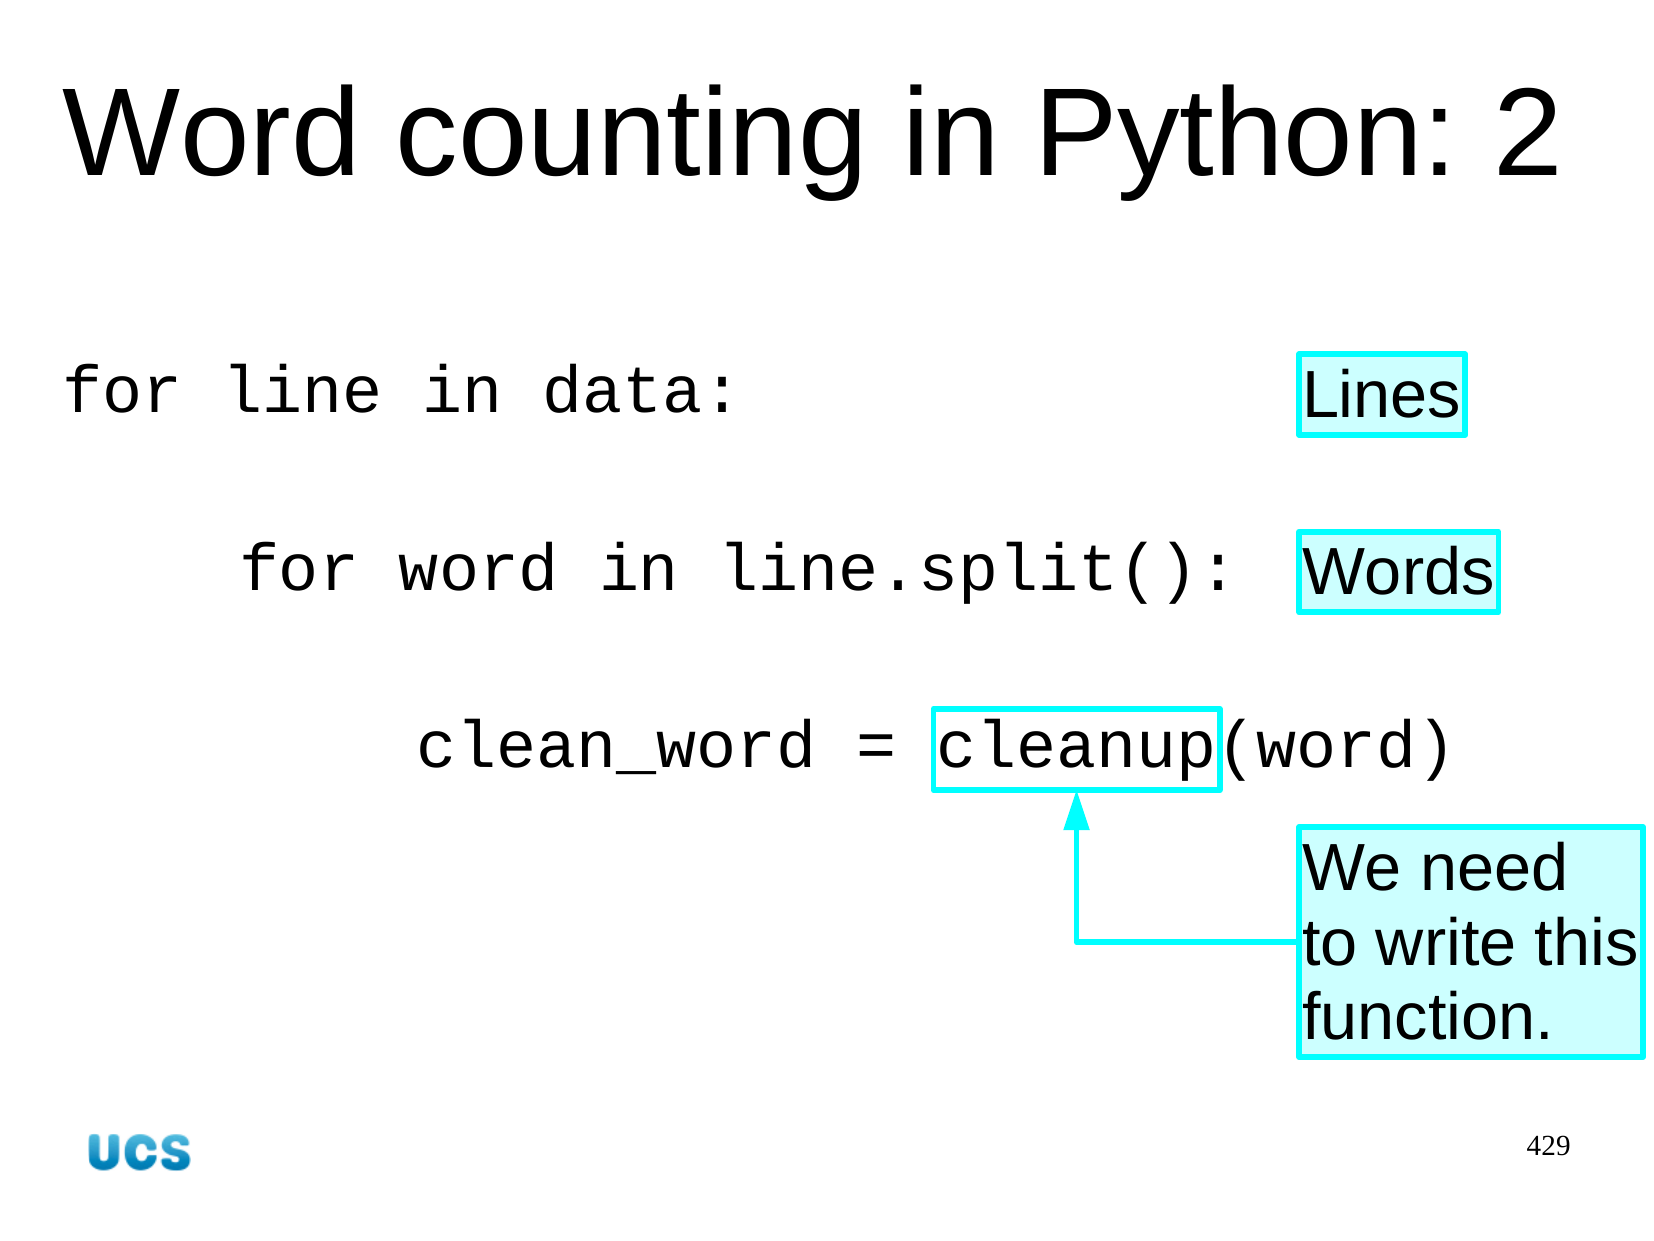

Word counting in Python: 2
for line in data:
Lines
for word in line.split():
Words
clean_word =
cleanup
(word)
We need
to write this
function.
429